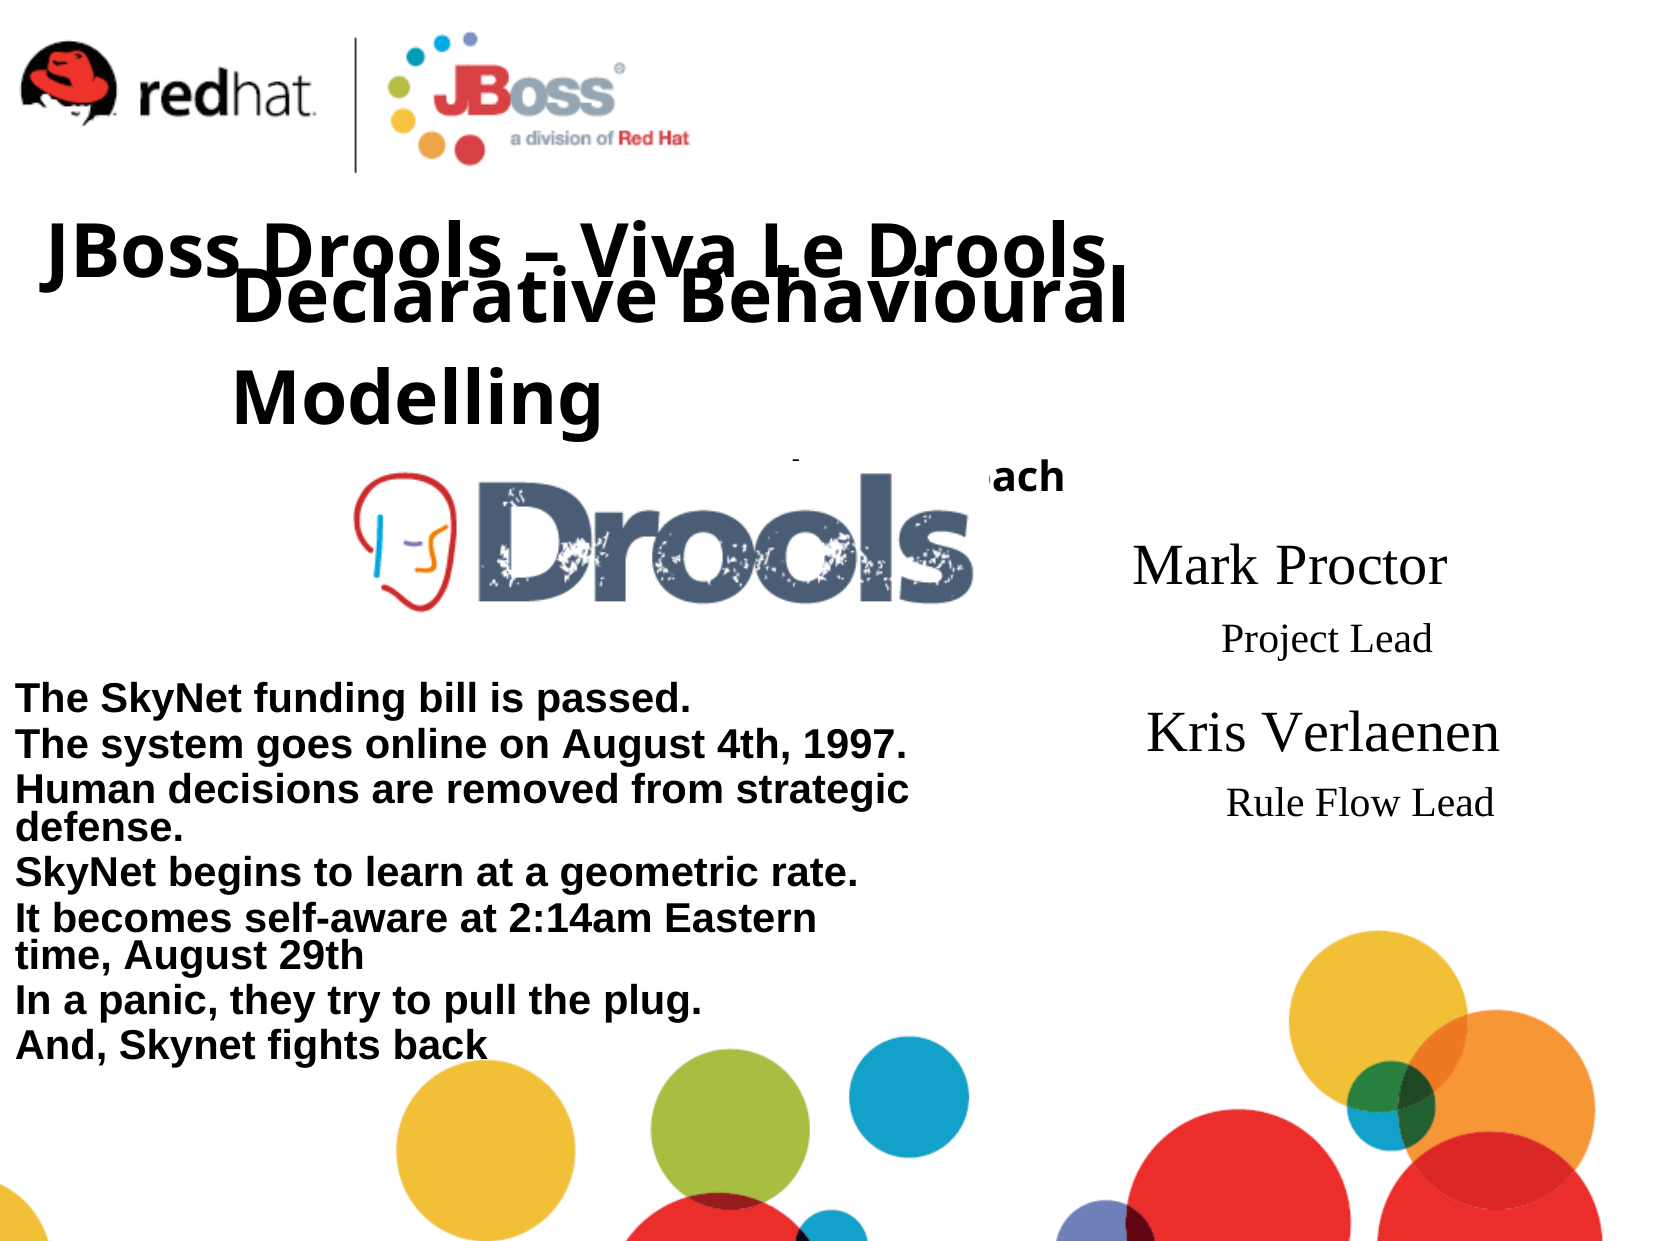

# JBoss Drools – Viva Le Drools
Declarative Behavioural Modelling
An Integrated AI approach
Mark Proctor
 Project Lead
Kris Verlaenen
 Rule Flow Lead
The SkyNet funding bill is passed.
The system goes online on August 4th, 1997.
Human decisions are removed from strategic defense.
SkyNet begins to learn at a geometric rate.
It becomes self-aware at 2:14am Eastern time, August 29th
In a panic, they try to pull the plug.
And, Skynet fights back